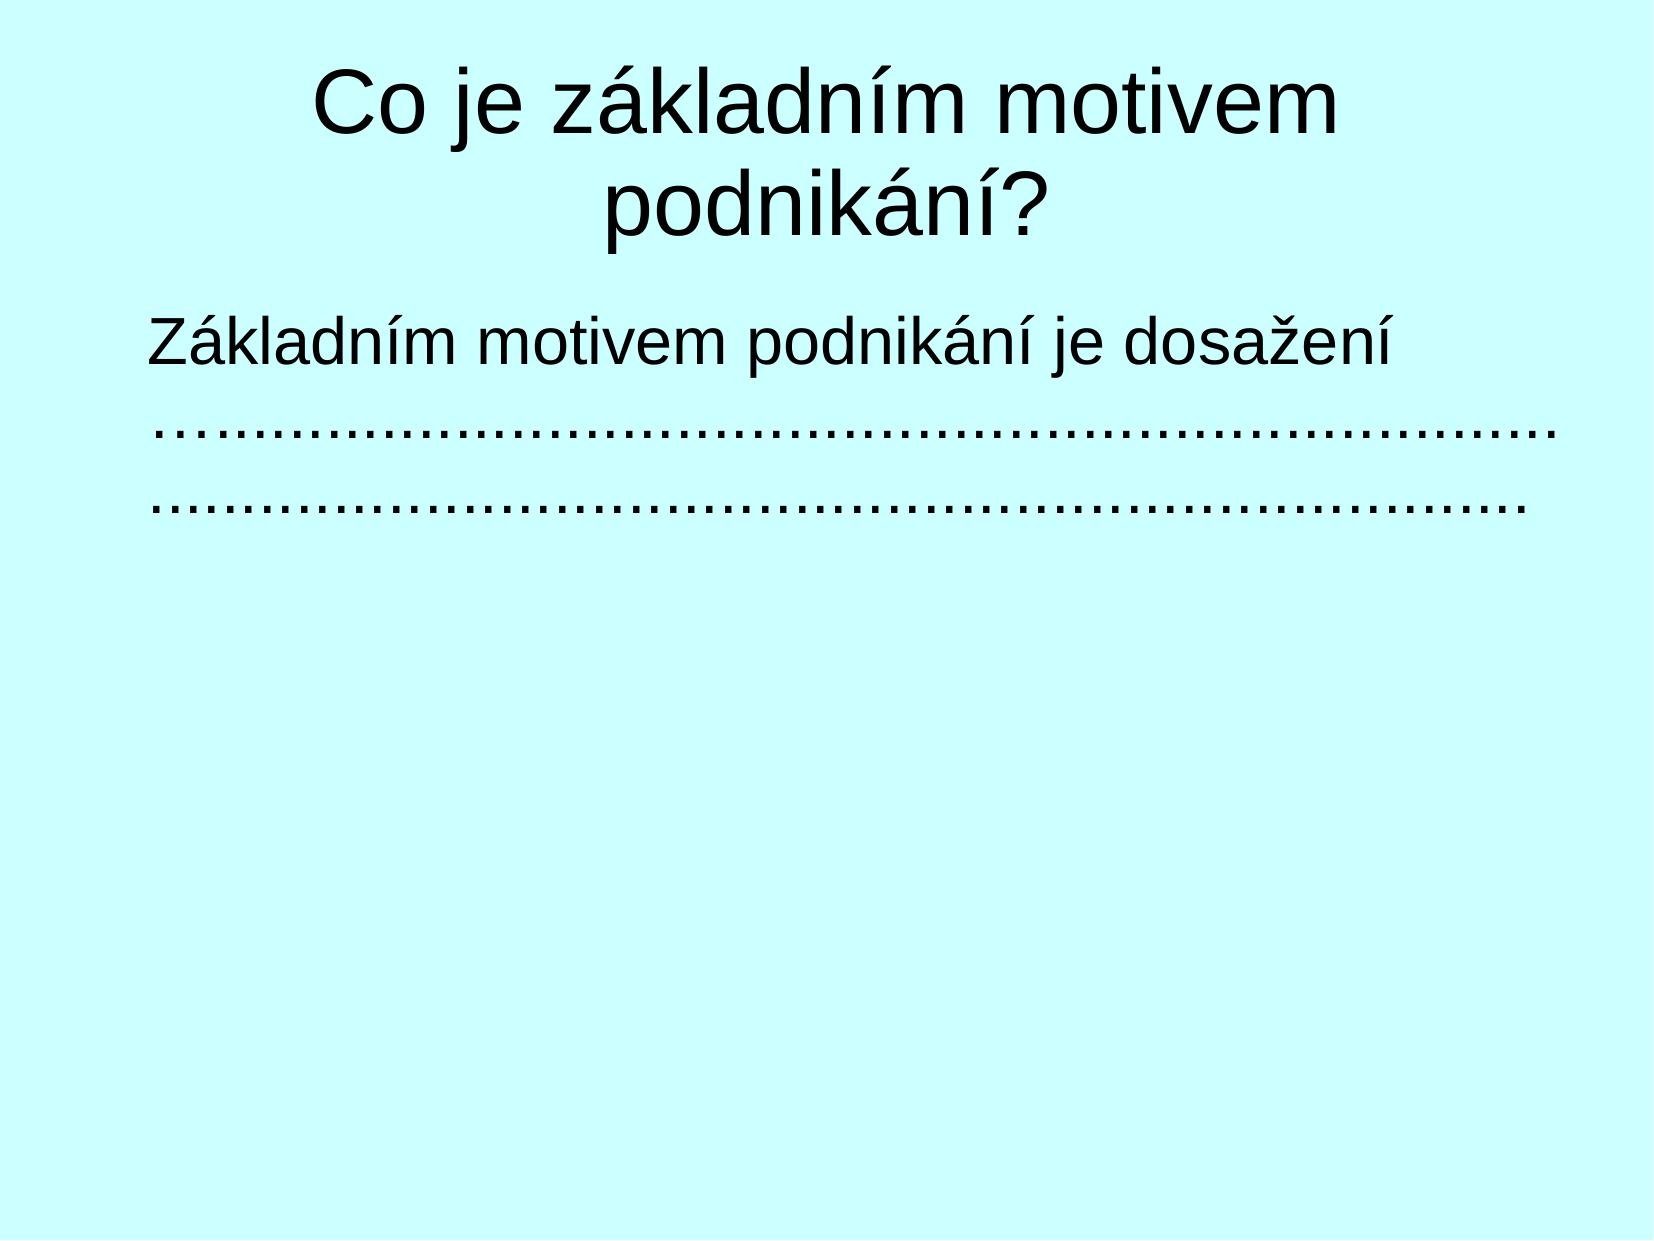

# Co je základním motivem podnikání?
Základním motivem podnikání je dosažení …....................................................................................................................................................